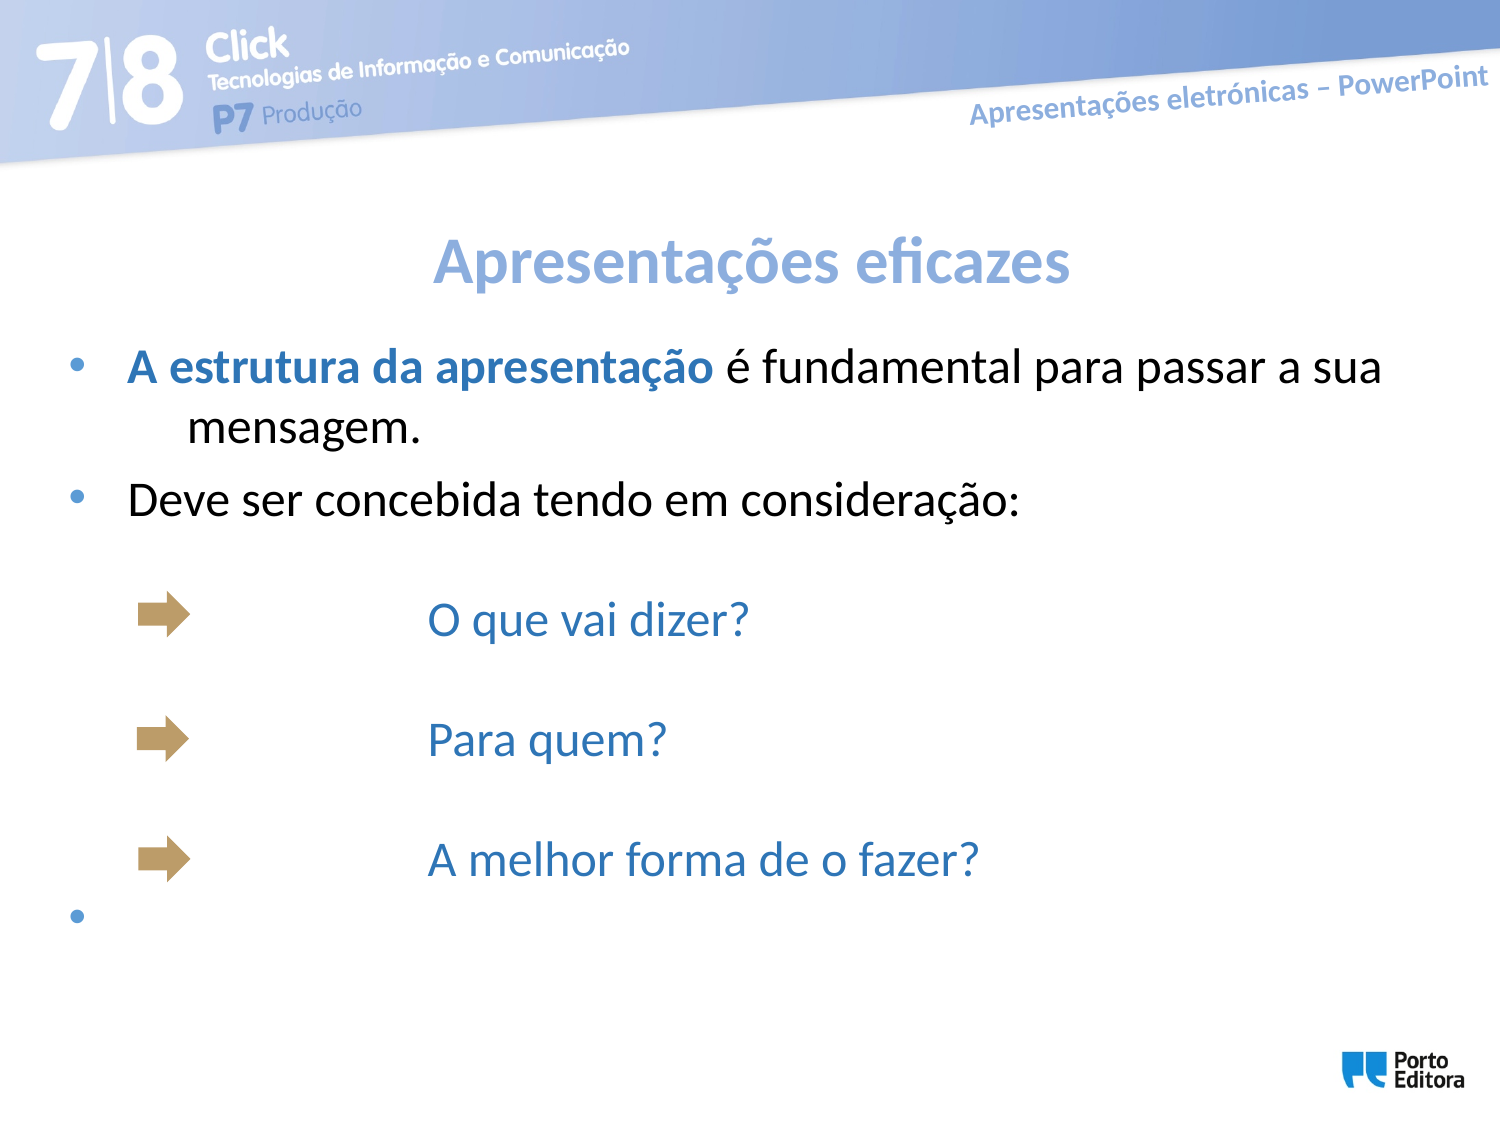

Apresentações eletrónicas – PowerPoint
Apresentações eficazes
A estrutura da apresentação é fundamental para passar a sua mensagem.
Deve ser concebida tendo em consideração:
O que vai dizer?
Para quem?
A melhor forma de o fazer?